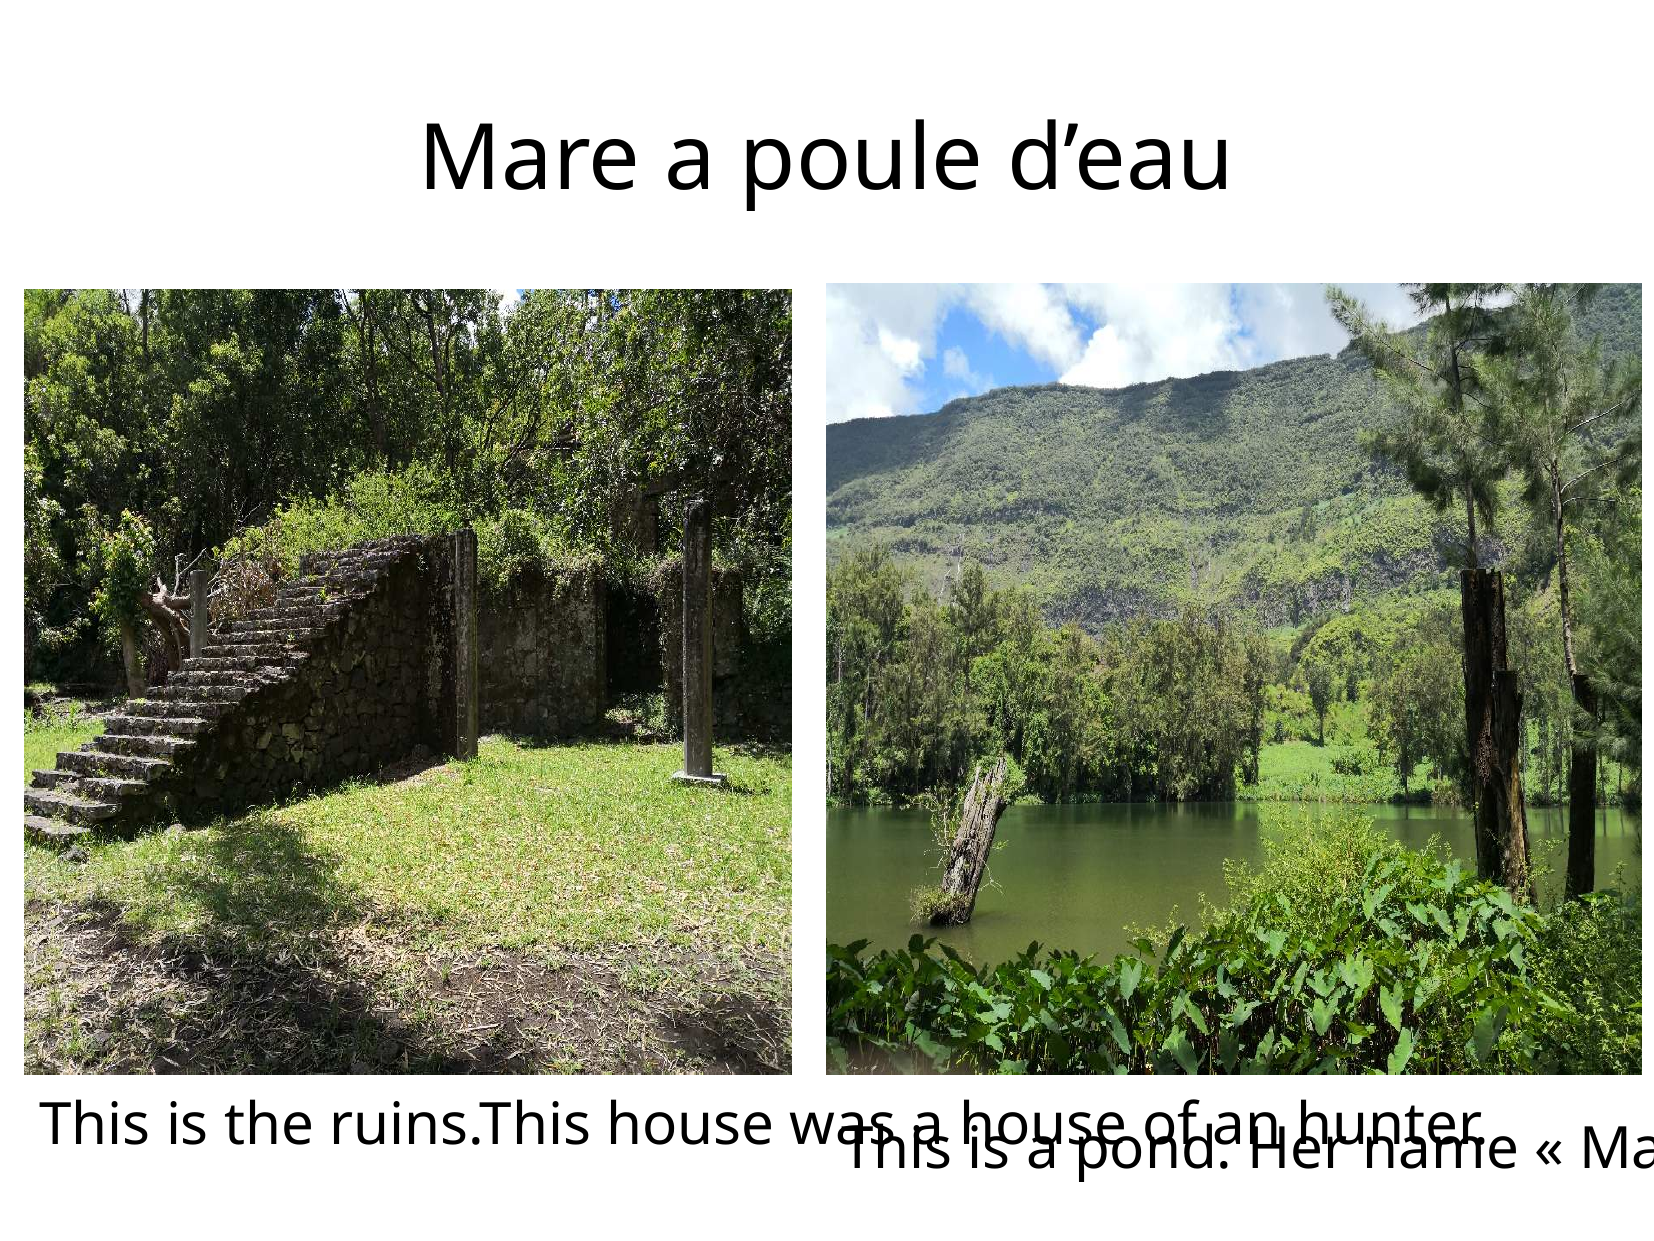

# Mare a poule d’eau
This is the ruins.This house was a house of an hunter.
This is a pond. Her name « Mare a poule d’eau »